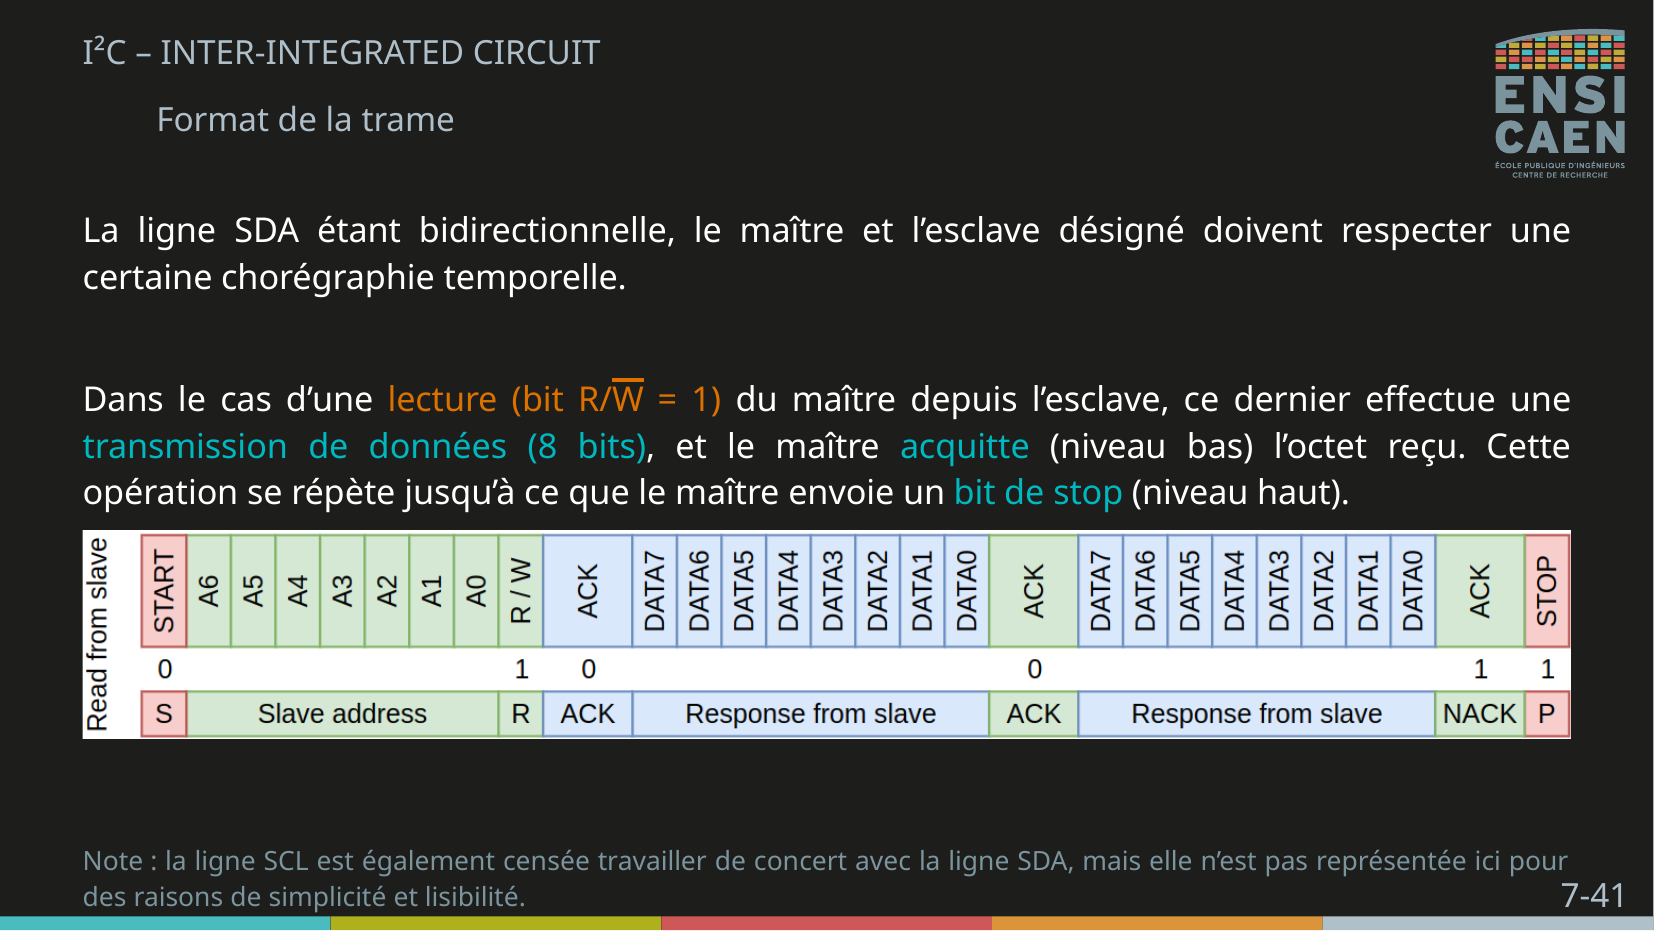

# I²C – INTER-INTEGRATED CIRCUIT Format de la trame
La ligne SDA étant bidirectionnelle, le maître et l’esclave désigné doivent respecter une certaine chorégraphie temporelle.
Dans le cas d’une lecture (bit R/W = 1) du maître depuis l’esclave, ce dernier effectue une transmission de données (8 bits), et le maître acquitte (niveau bas) l’octet reçu. Cette opération se répète jusqu’à ce que le maître envoie un bit de stop (niveau haut).
Note : la ligne SCL est également censée travailler de concert avec la ligne SDA, mais elle n’est pas représentée ici pour des raisons de simplicité et lisibilité.